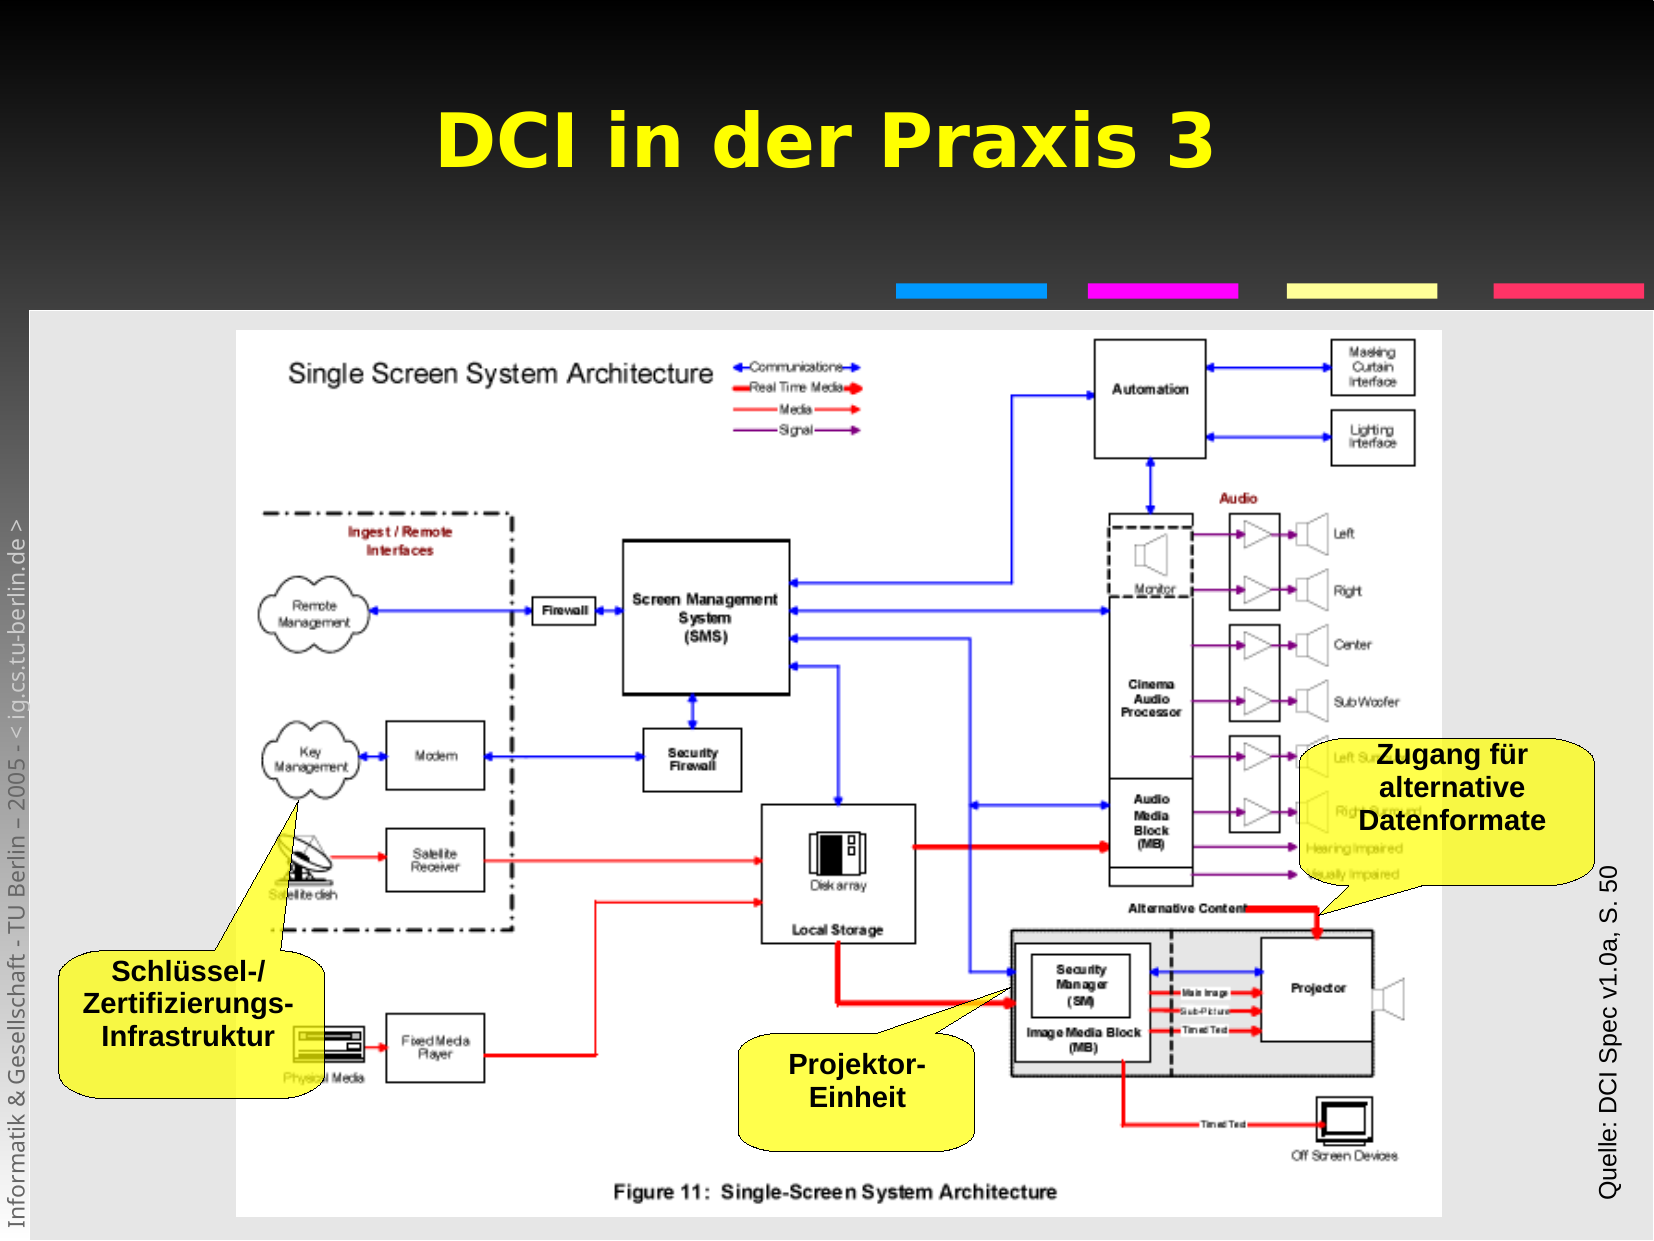

# DCI in der Praxis 3
Zugang für
alternative
Datenformate
Schlüssel-/
Zertifizierungs-
Infrastruktur
Quelle: DCI Spec v1.0a, S. 50
Projektor-
Einheit